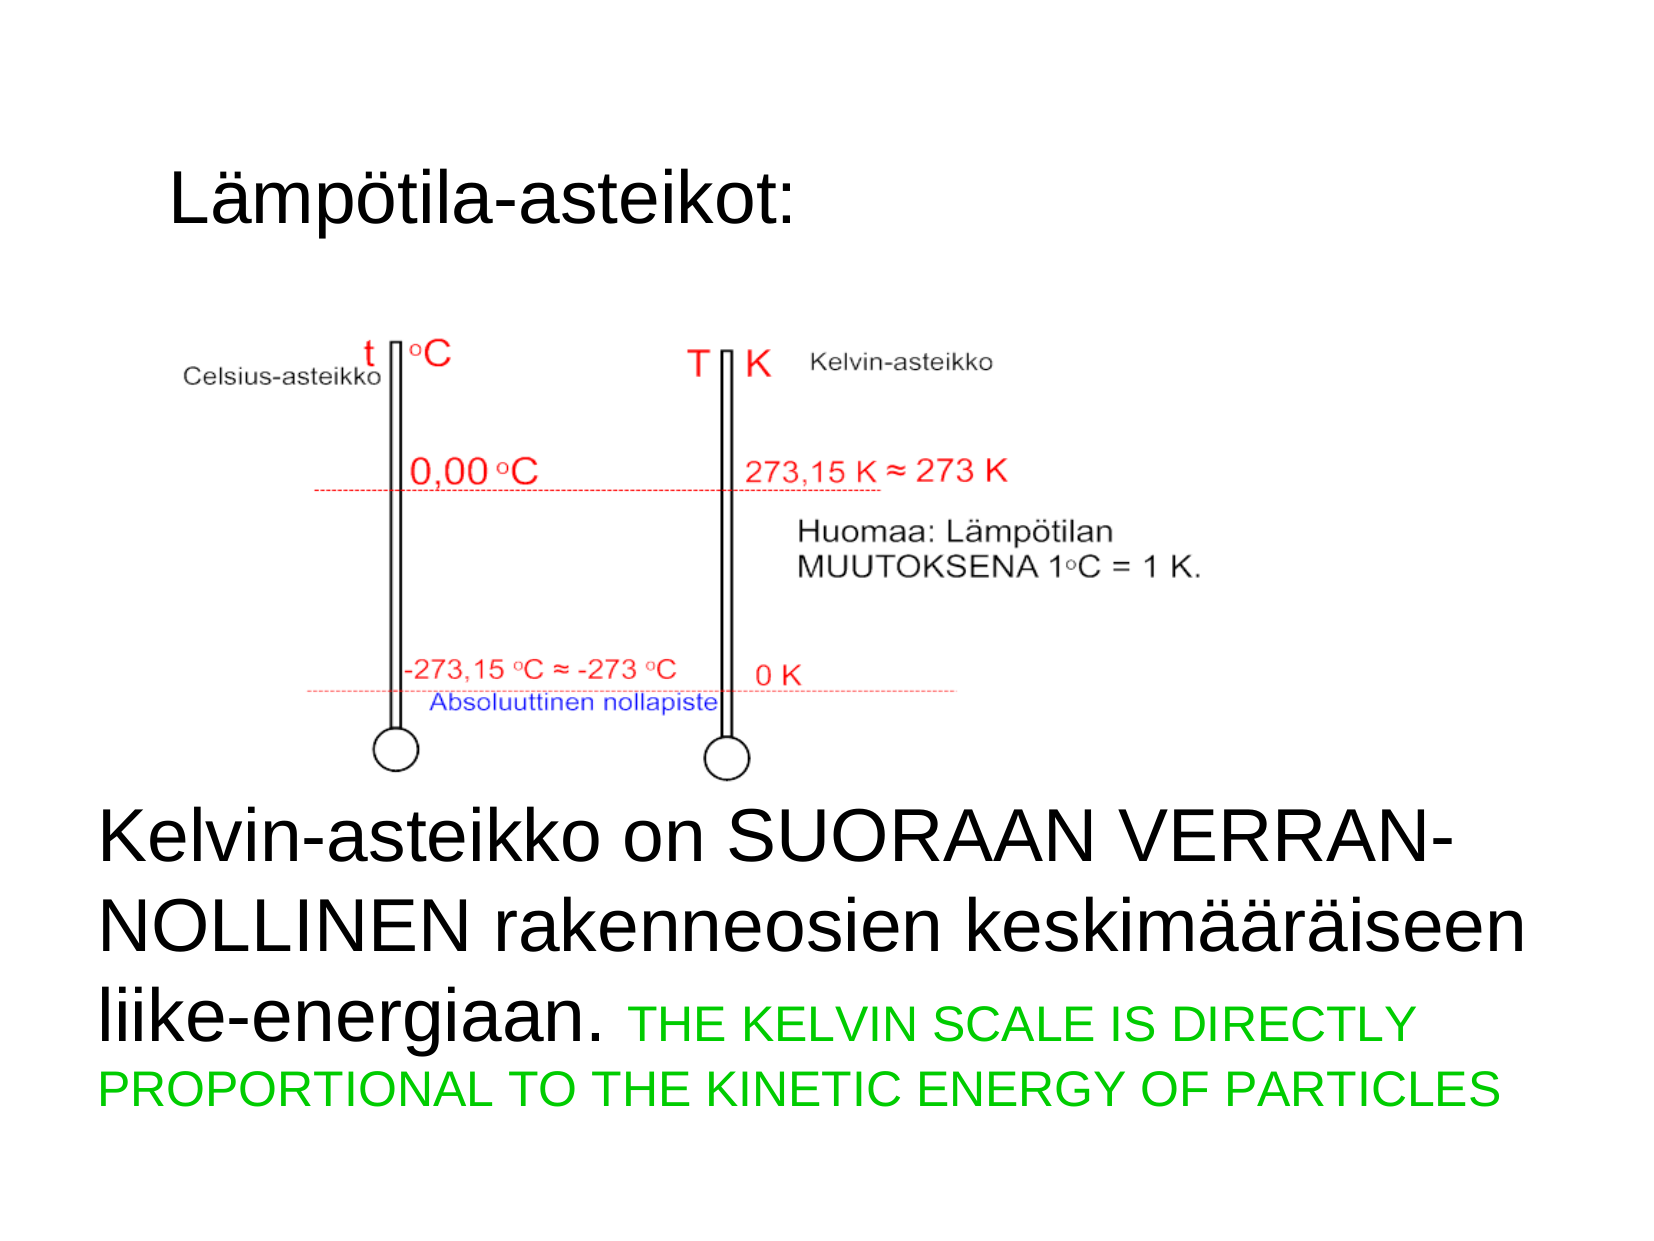

Lämpötila-asteikot:
Kelvin-asteikko on SUORAAN VERRAN-NOLLINEN rakenneosien keskimääräiseen liike-energiaan. THE KELVIN SCALE IS DIRECTLY PROPORTIONAL TO THE KINETIC ENERGY OF PARTICLES